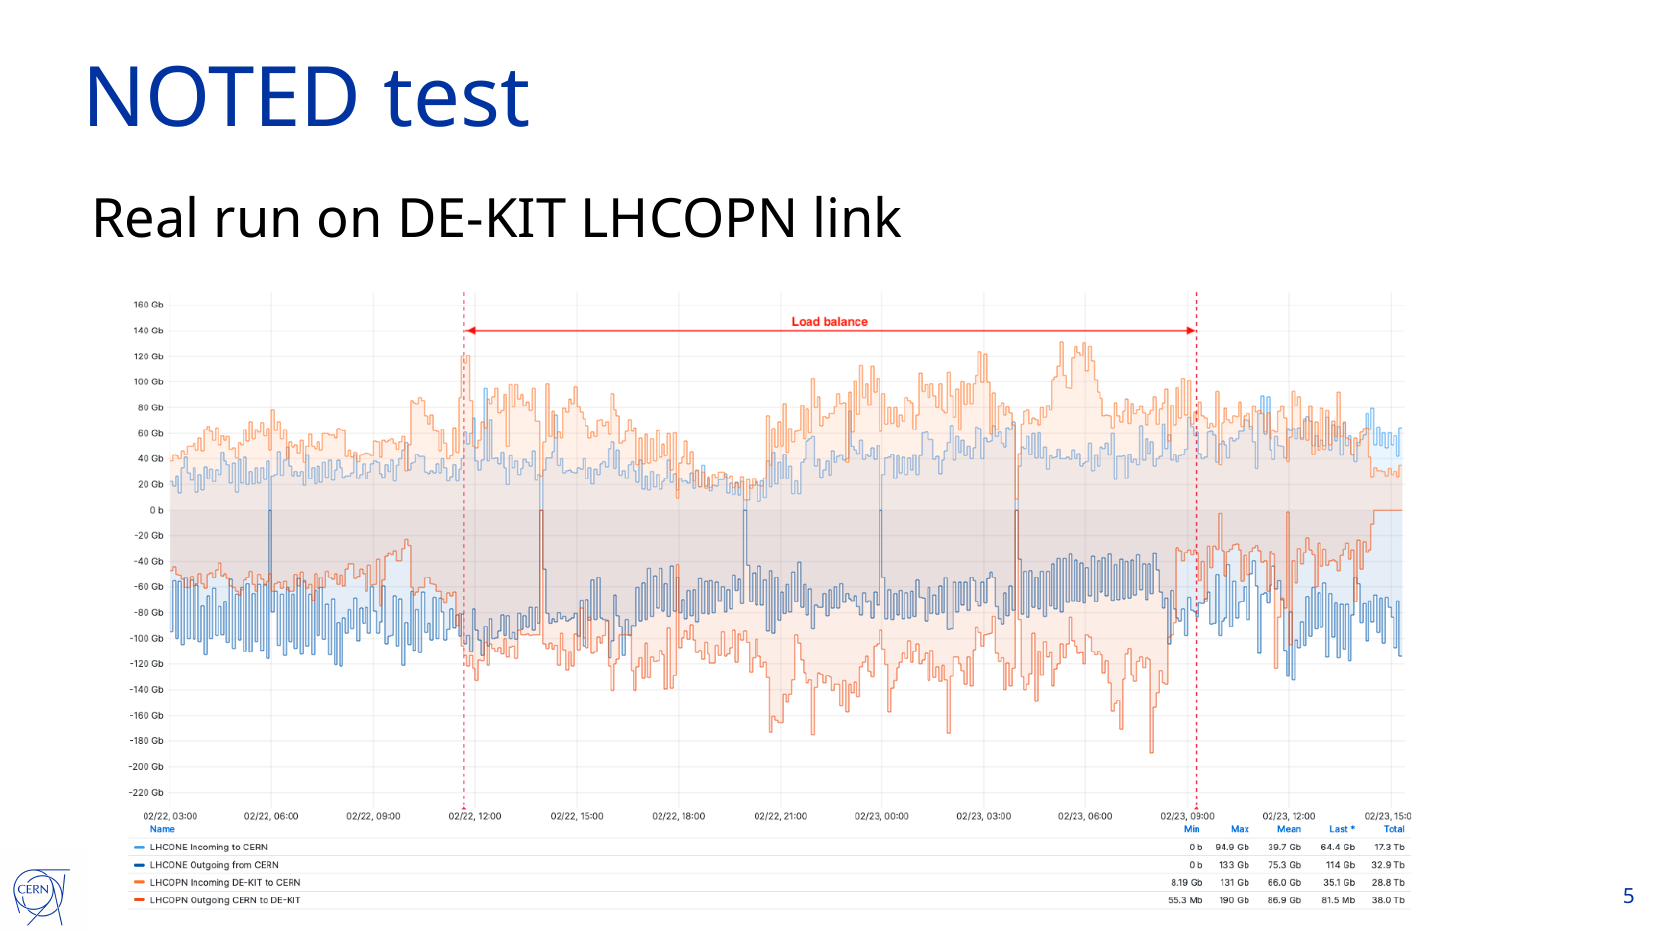

# NOTED test
Real run on DE-KIT LHCOPN link